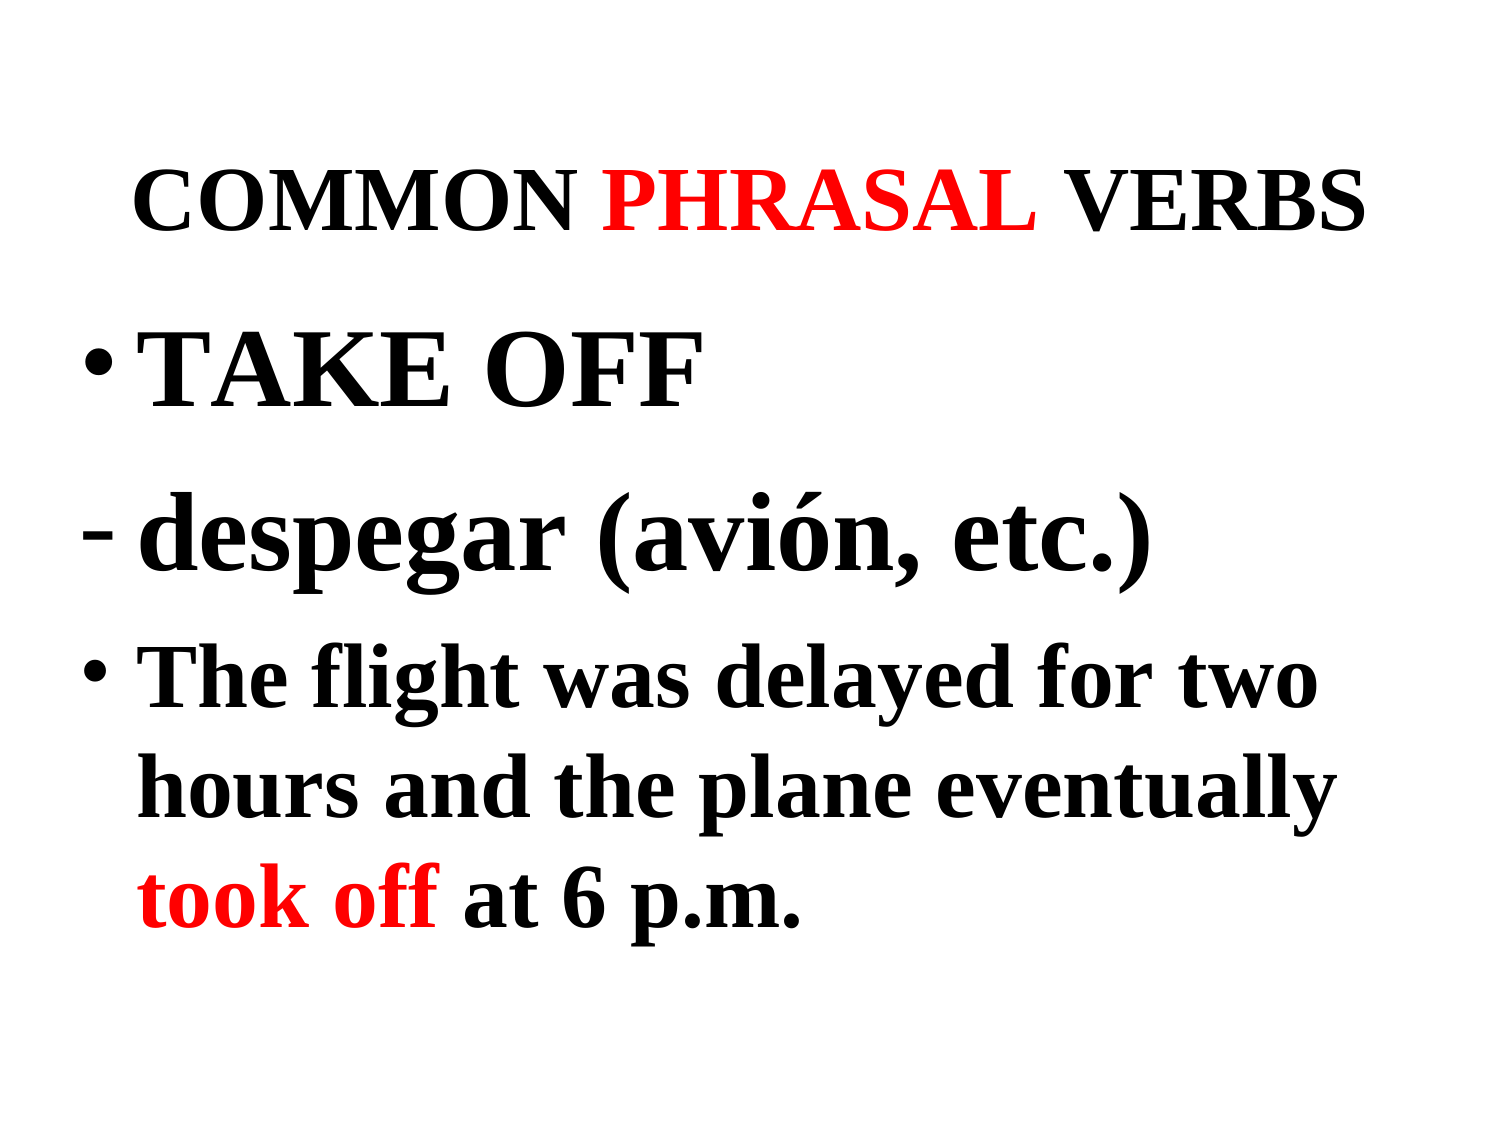

# COMMON PHRASAL VERBS
TAKE OFF
despegar (avión, etc.)
The flight was delayed for two hours and the plane eventually took off at 6 p.m.